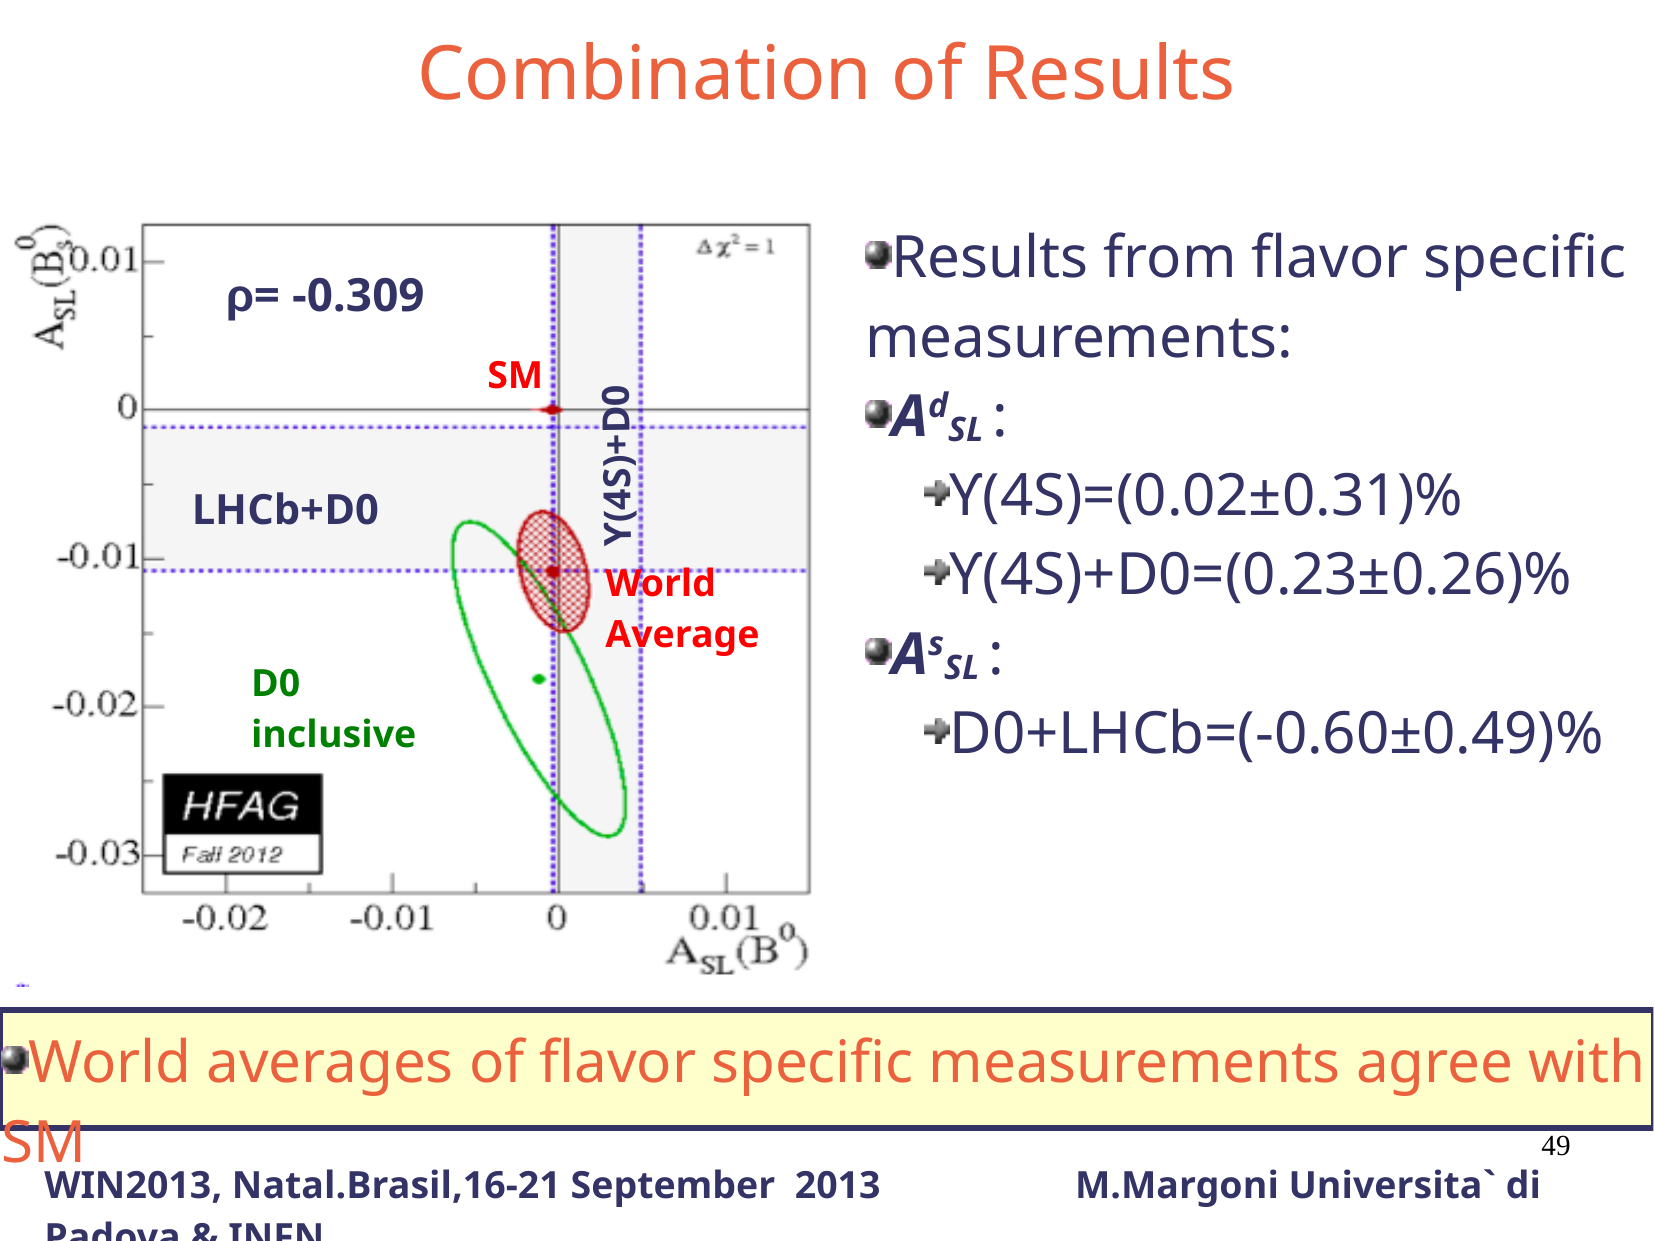

# Combination of Results
Results from flavor specific measurements:
AdSL :
ϒ(4S)=(0.02±0.31)%
ϒ(4S)+D0=(0.23±0.26)%
AsSL :
D0+LHCb=(-0.60±0.49)%
ρ= -0.309
SM
ϒ(4S)+D0
LHCb+D0
World Average
D0 inclusive
2
World averages of flavor specific measurements agree with SM
49
WIN2013, Natal.Brasil,16-21 September 2013 M.Margoni Universita` di Padova & INFN